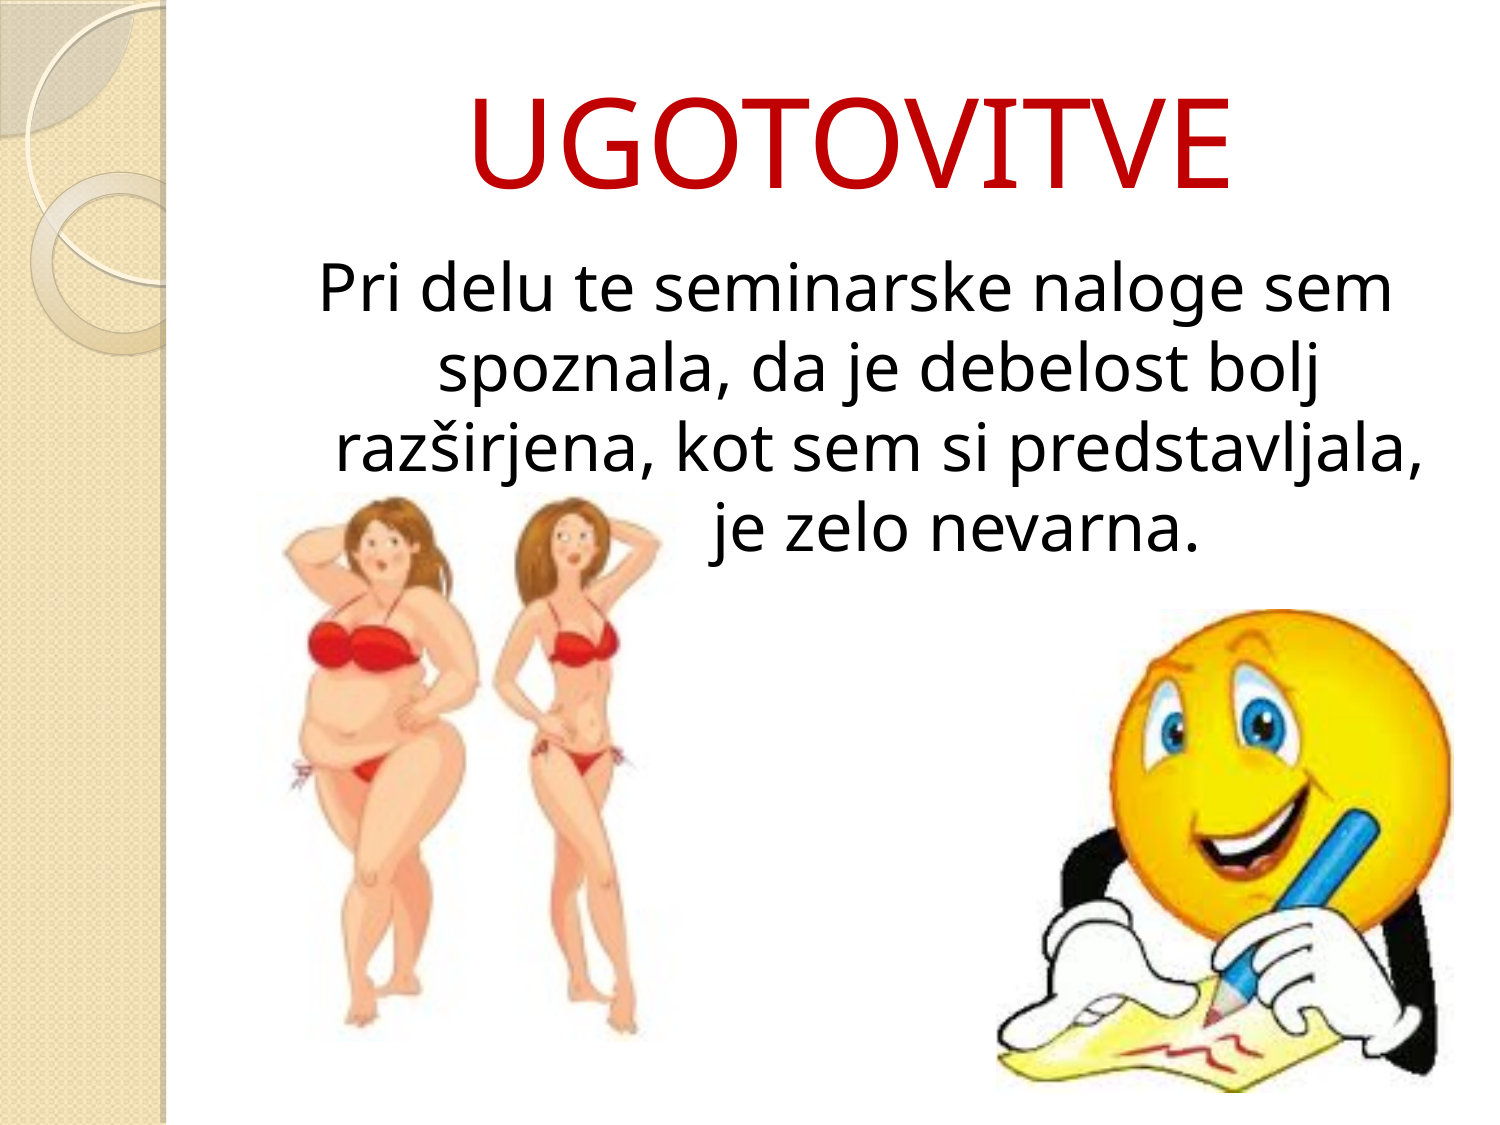

# UGOTOVITVE
Pri delu te seminarske naloge sem spoznala, da je debelost bolj razširjena, kot sem si predstavljala, in da je zelo nevarna.